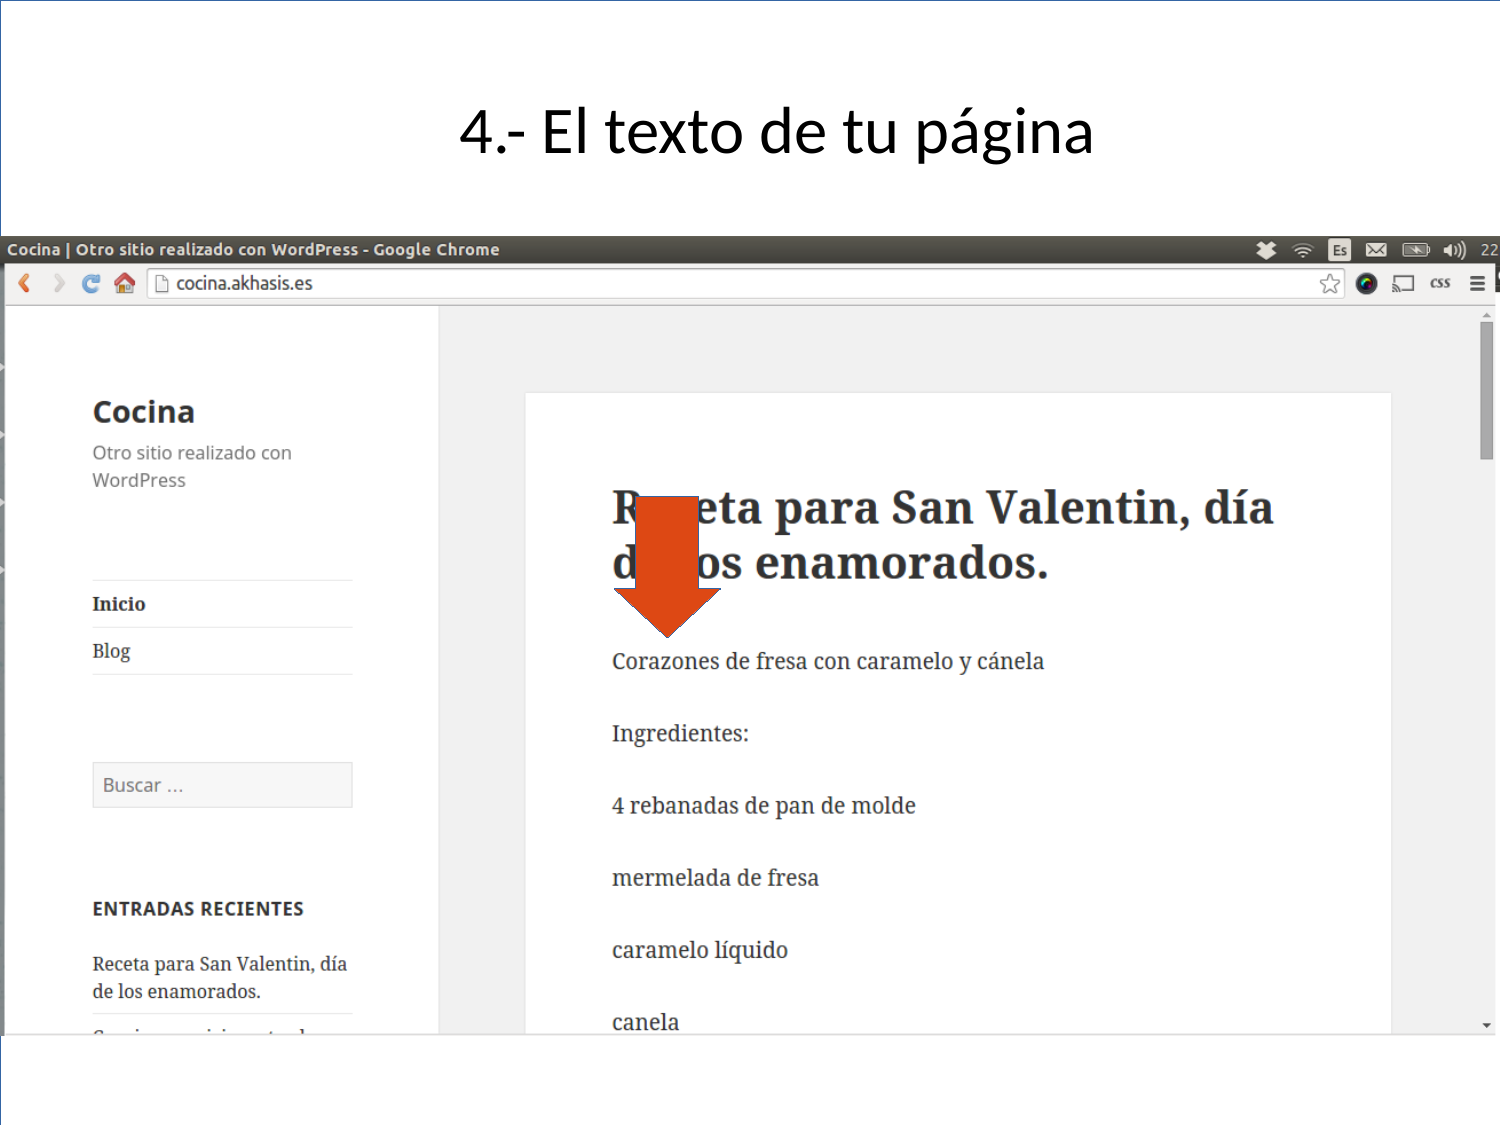

# 4.- El texto de tu página